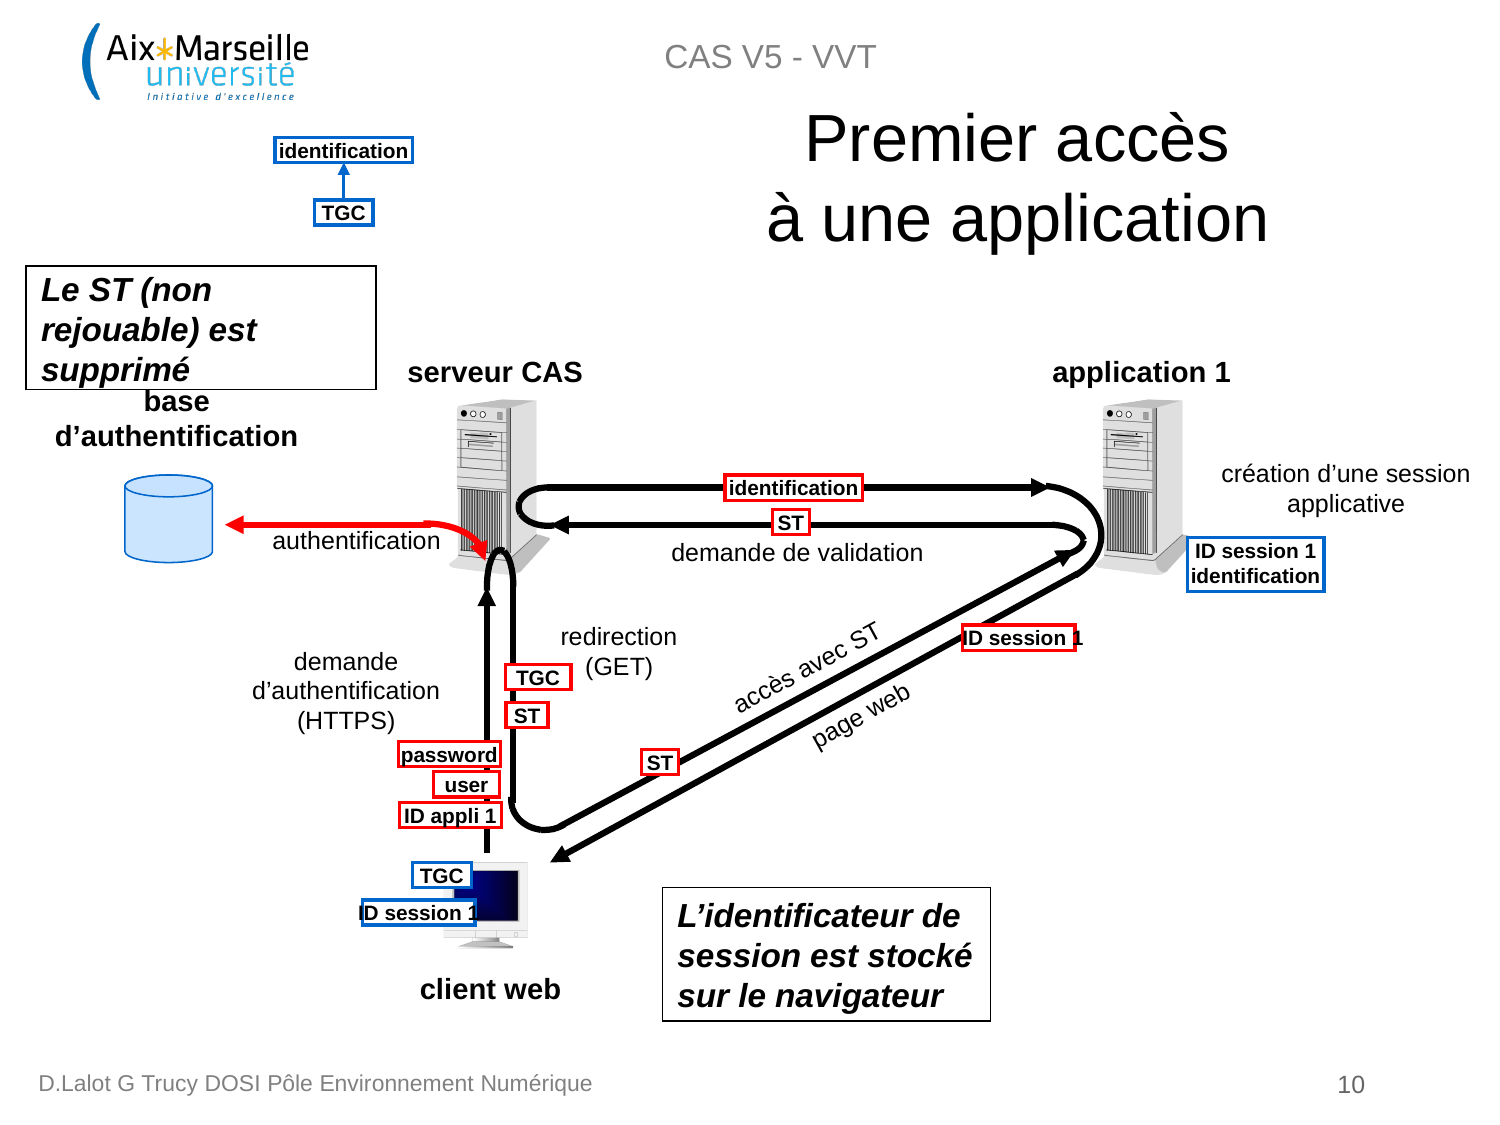

# Premier accès à une application
identification
TGC
Le ST (non rejouable) est supprimé
serveur CAS
application 1
base
d’authentification
création d’une session applicative
identification
ST
demande de validation
authentification
ID session 1
identification
accès avec ST
ST
ID session 1
page web
demande
d’authentification
(HTTPS)
password
user
ID appli 1
redirection
(GET)
TGC
ST
TGC
L’identificateur de session est stocké sur le navigateur
ID session 1
client web